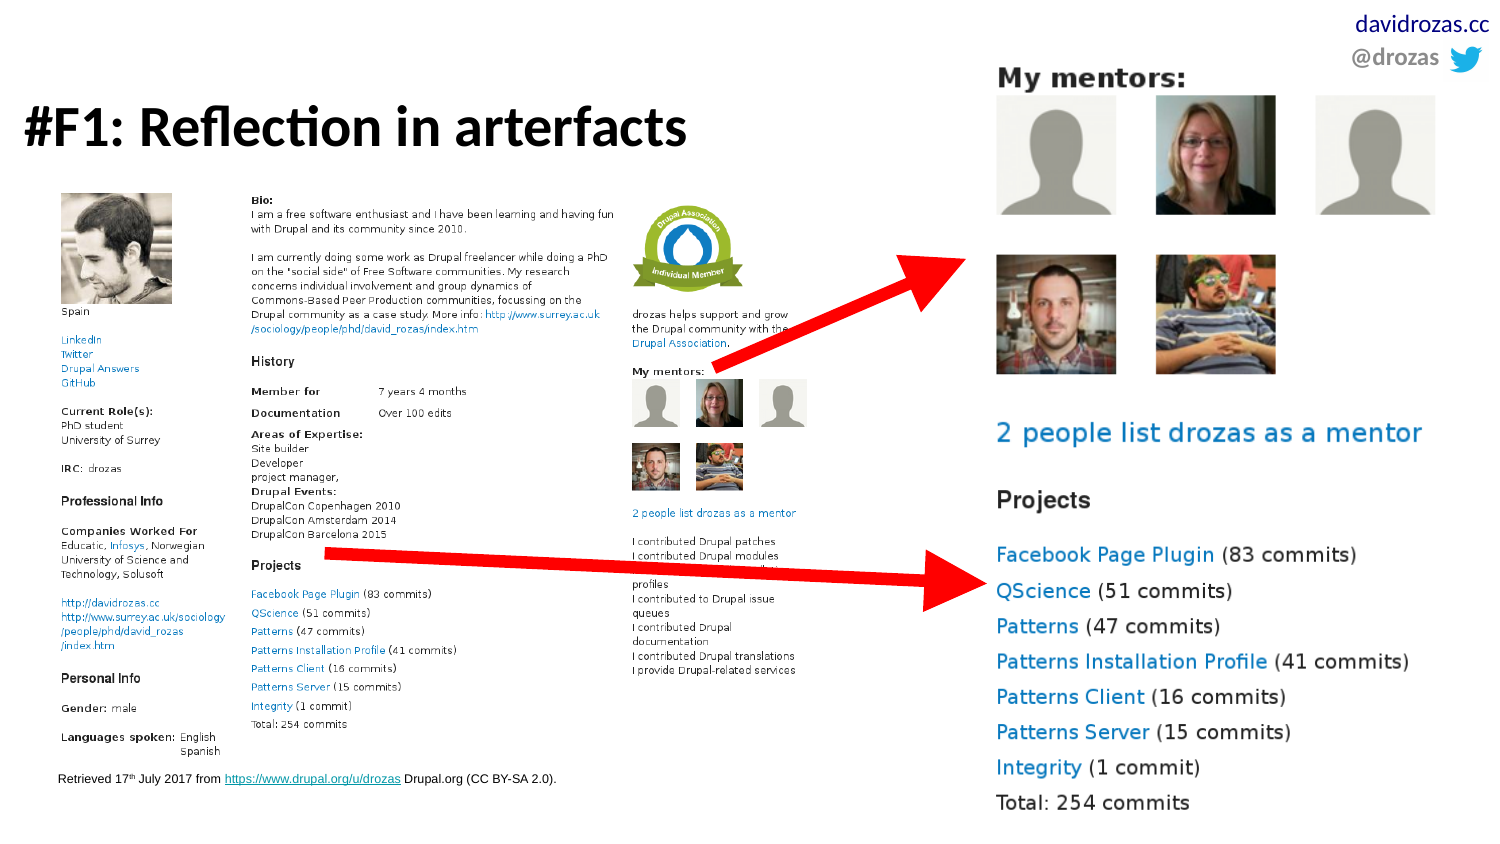

davidrozas.cc
@drozas
# #F1: Reflection in arterfacts
Retrieved 17th July 2017 from https://www.drupal.org/u/drozas Drupal.org (CC BY-SA 2.0).